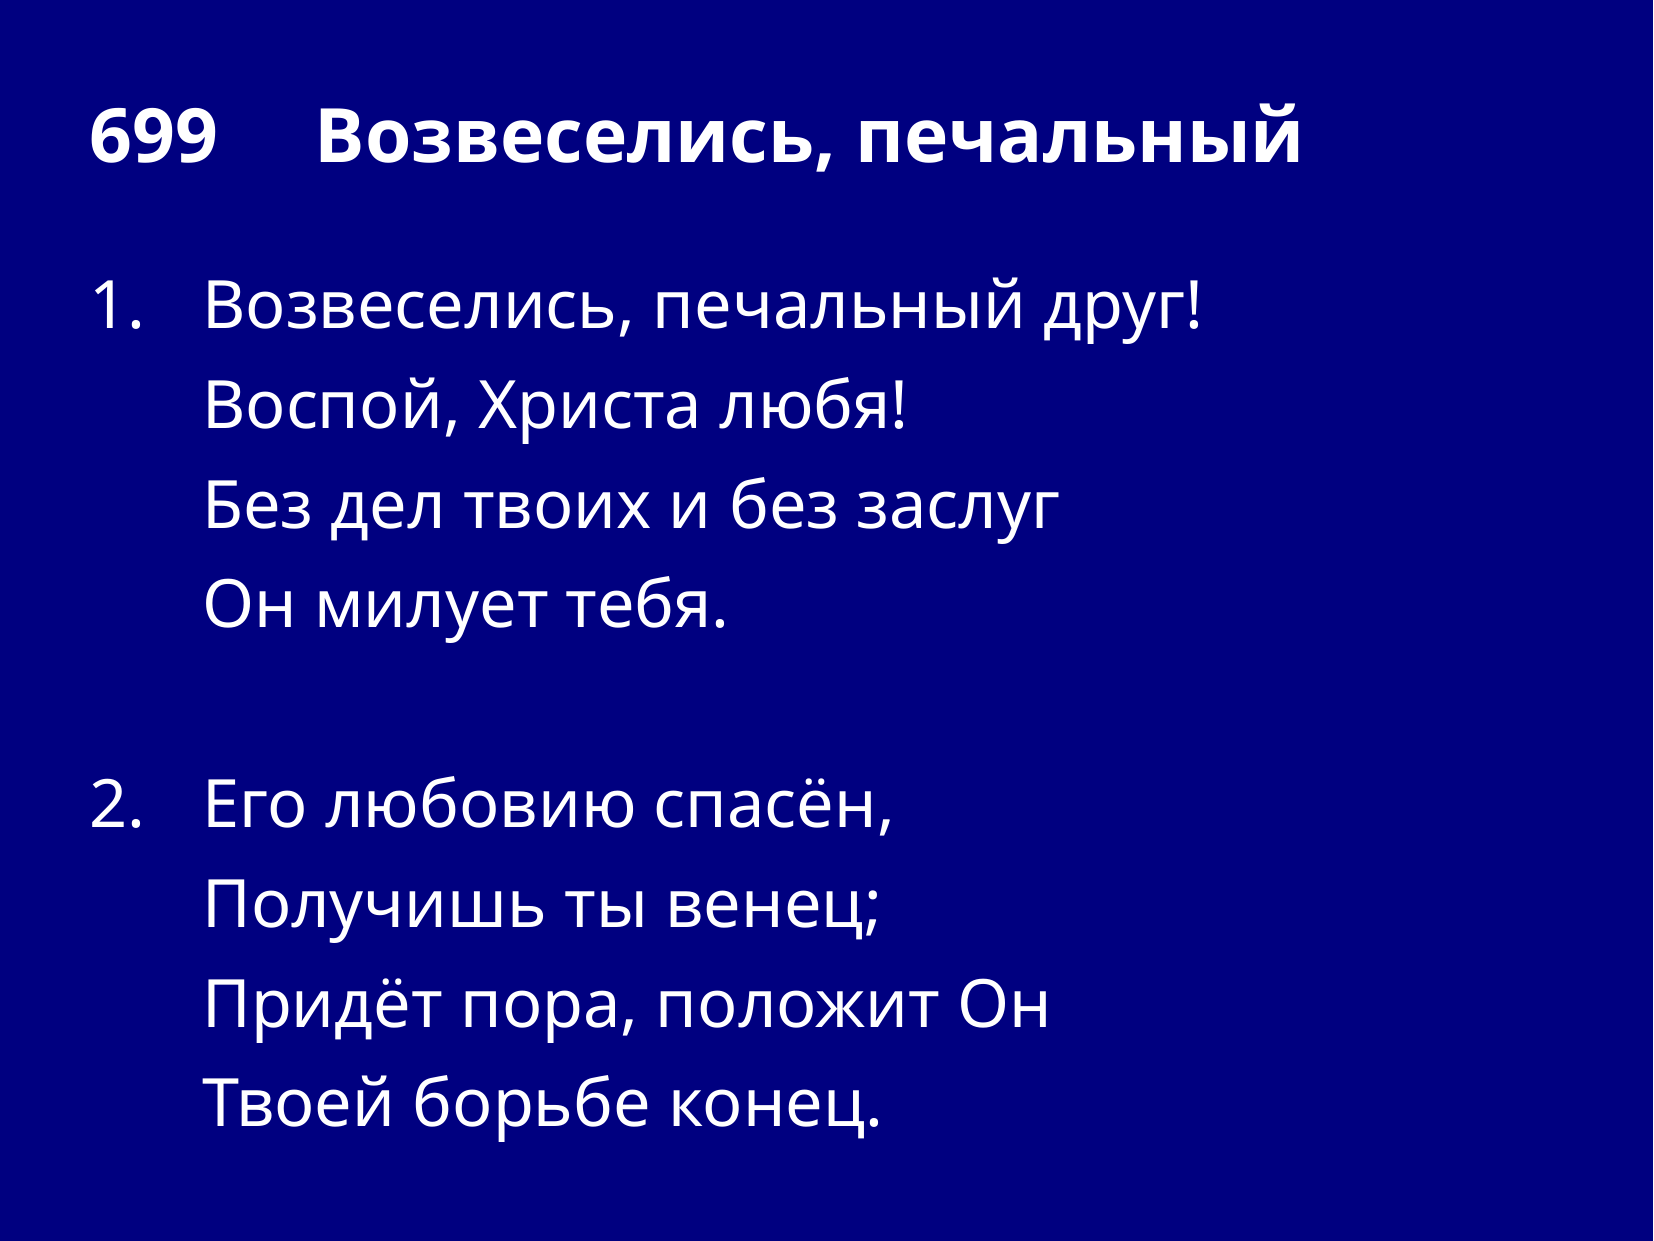

699	Возвеселись, печальный
1.	Возвеселись, печальный друг!
	Воспой, Христа любя!
	Без дел твоих и без заслуг
	Он милует тебя.
2.	Его любовию спасён,
	Получишь ты венец;
	Придёт пора, положит Он
	Твоей борьбе конец.